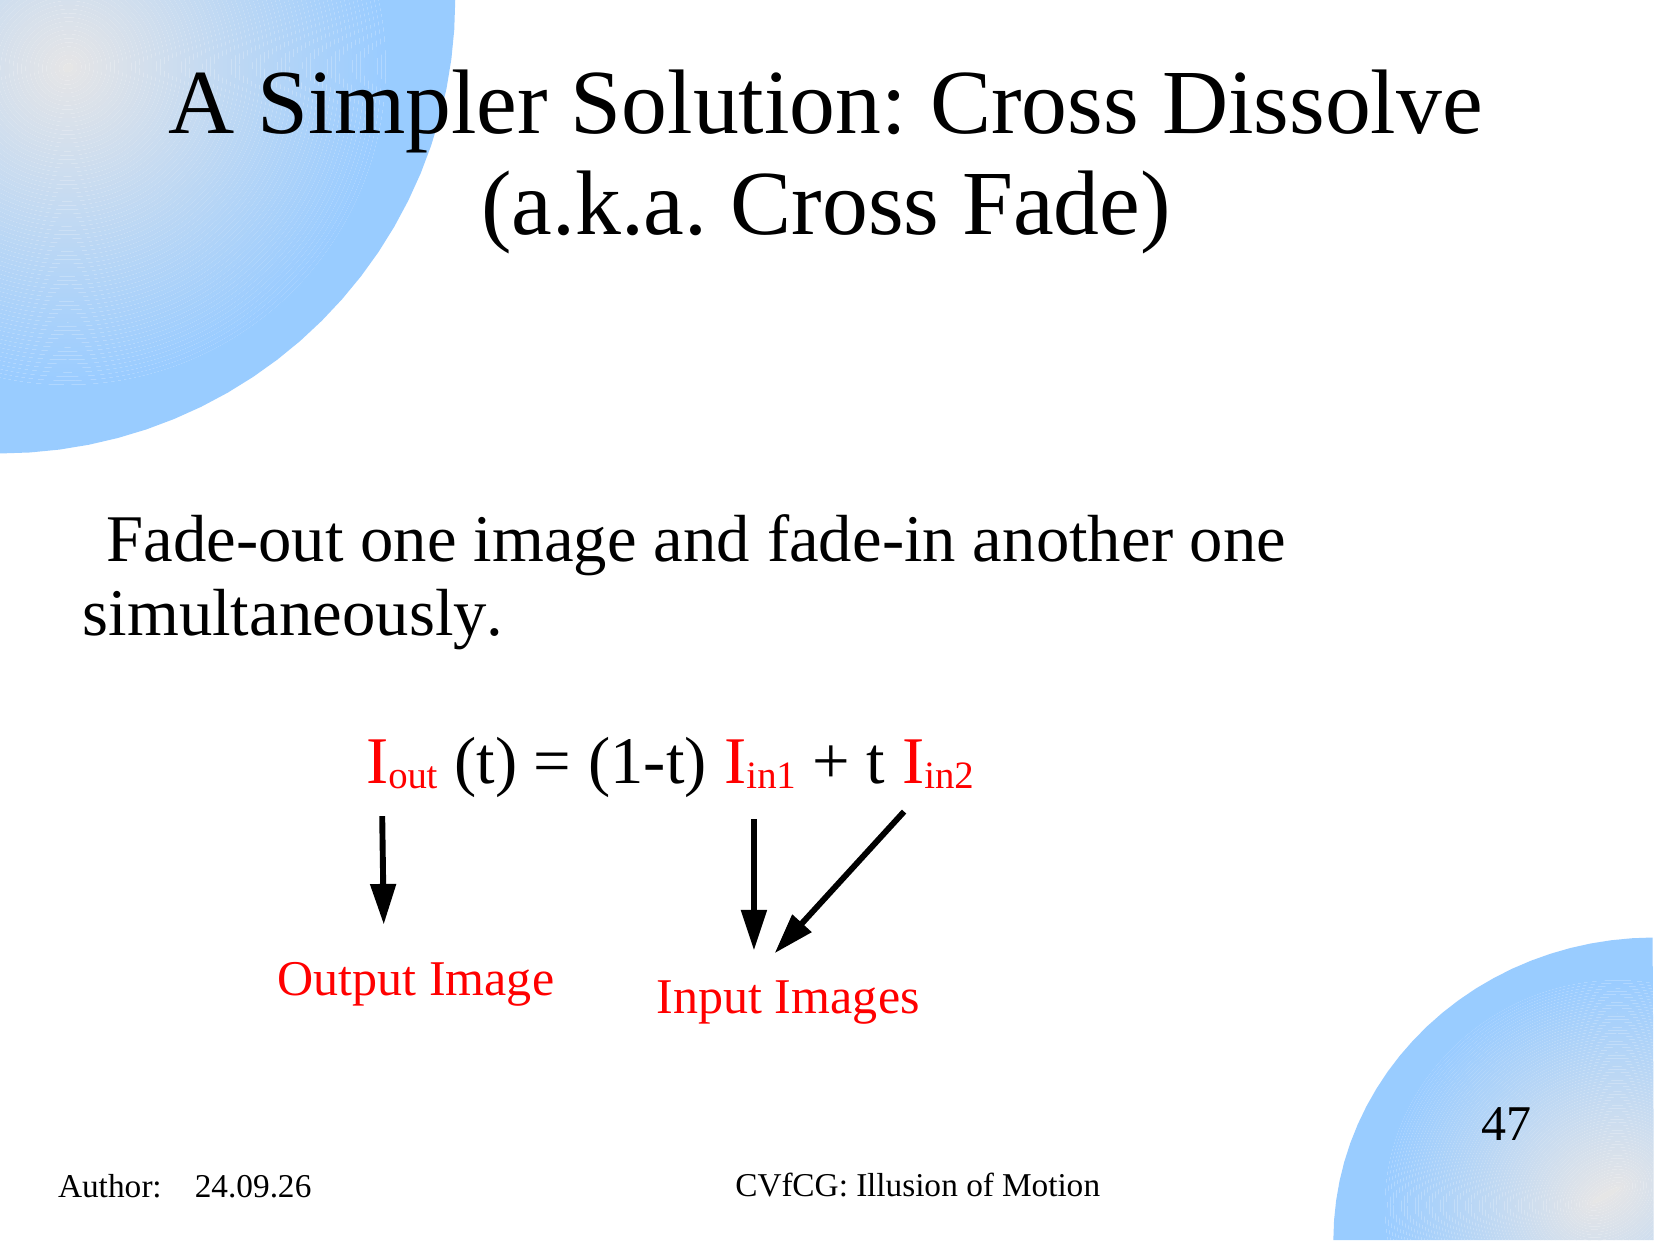

A Simpler Solution: Cross Dissolve
(a.k.a. Cross Fade)
# Fade-out one image and fade-in another one simultaneously.
Iout (t) = (1-t) Iin1 + t Iin2
Output Image
Input Images
CVfCG: Illusion of Motion